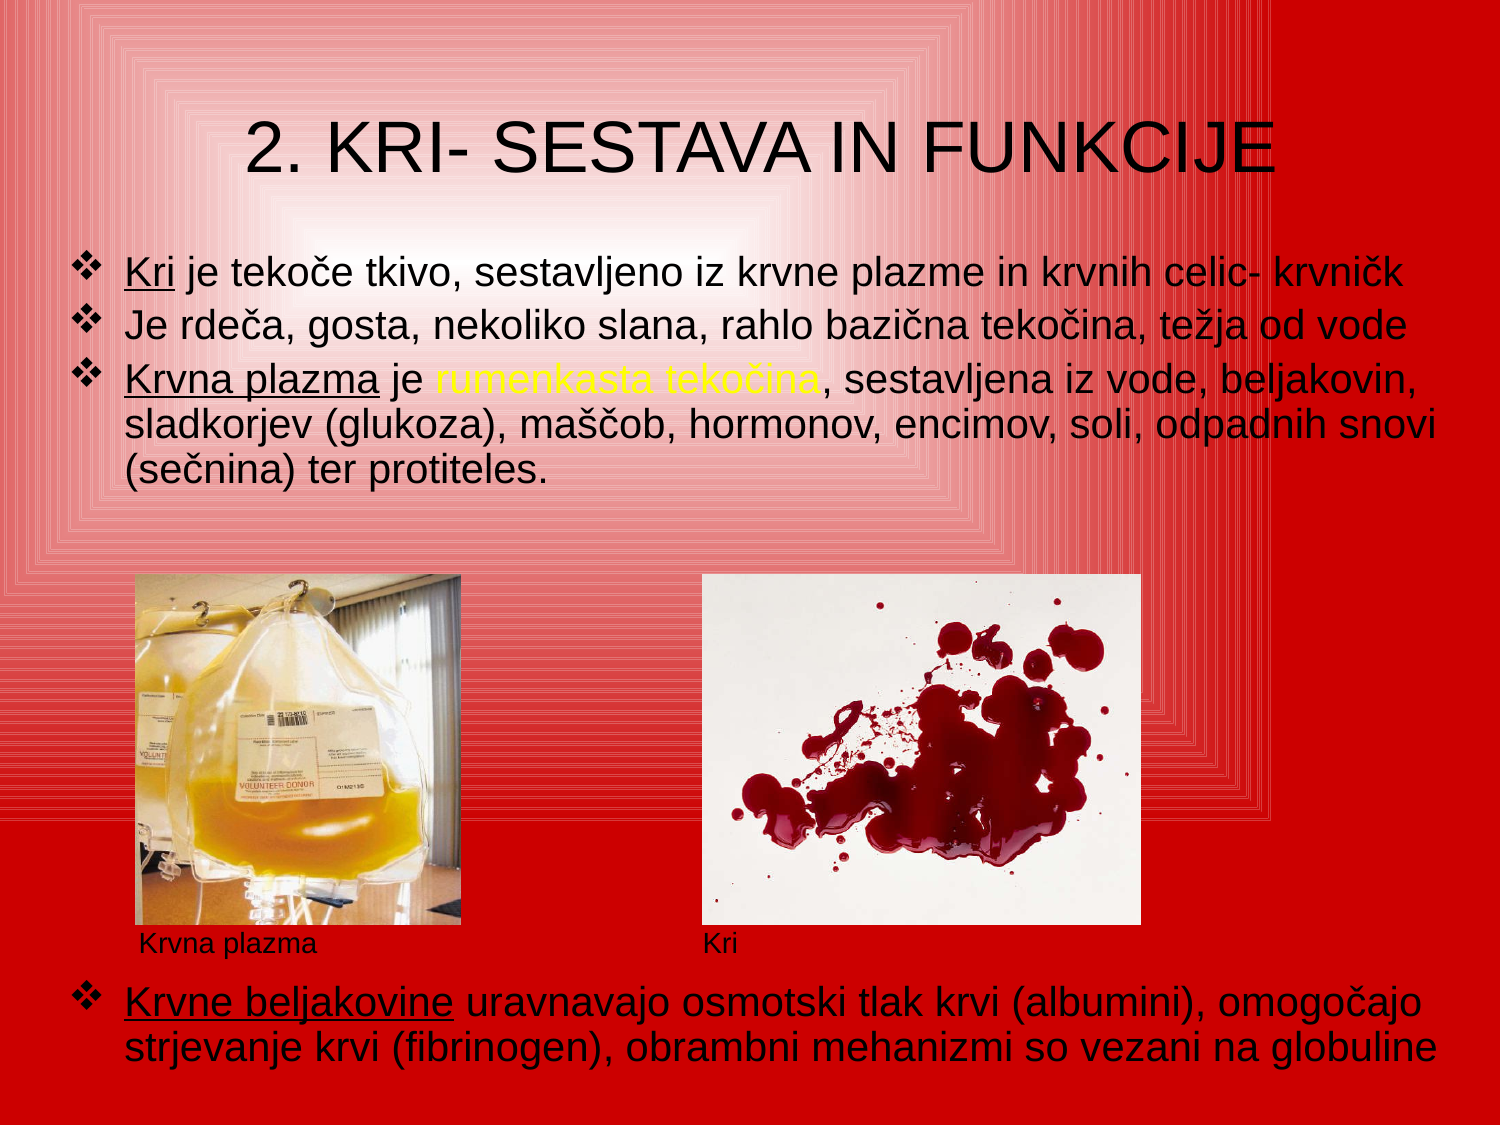

# 2. KRI- SESTAVA IN FUNKCIJE
Kri je tekoče tkivo, sestavljeno iz krvne plazme in krvnih celic- krvničk
Je rdeča, gosta, nekoliko slana, rahlo bazična tekočina, težja od vode
Krvna plazma je rumenkasta tekočina, sestavljena iz vode, beljakovin, sladkorjev (glukoza), maščob, hormonov, encimov, soli, odpadnih snovi (sečnina) ter protiteles.
Krvne beljakovine uravnavajo osmotski tlak krvi (albumini), omogočajo strjevanje krvi (fibrinogen), obrambni mehanizmi so vezani na globuline
Kri
Krvna plazma